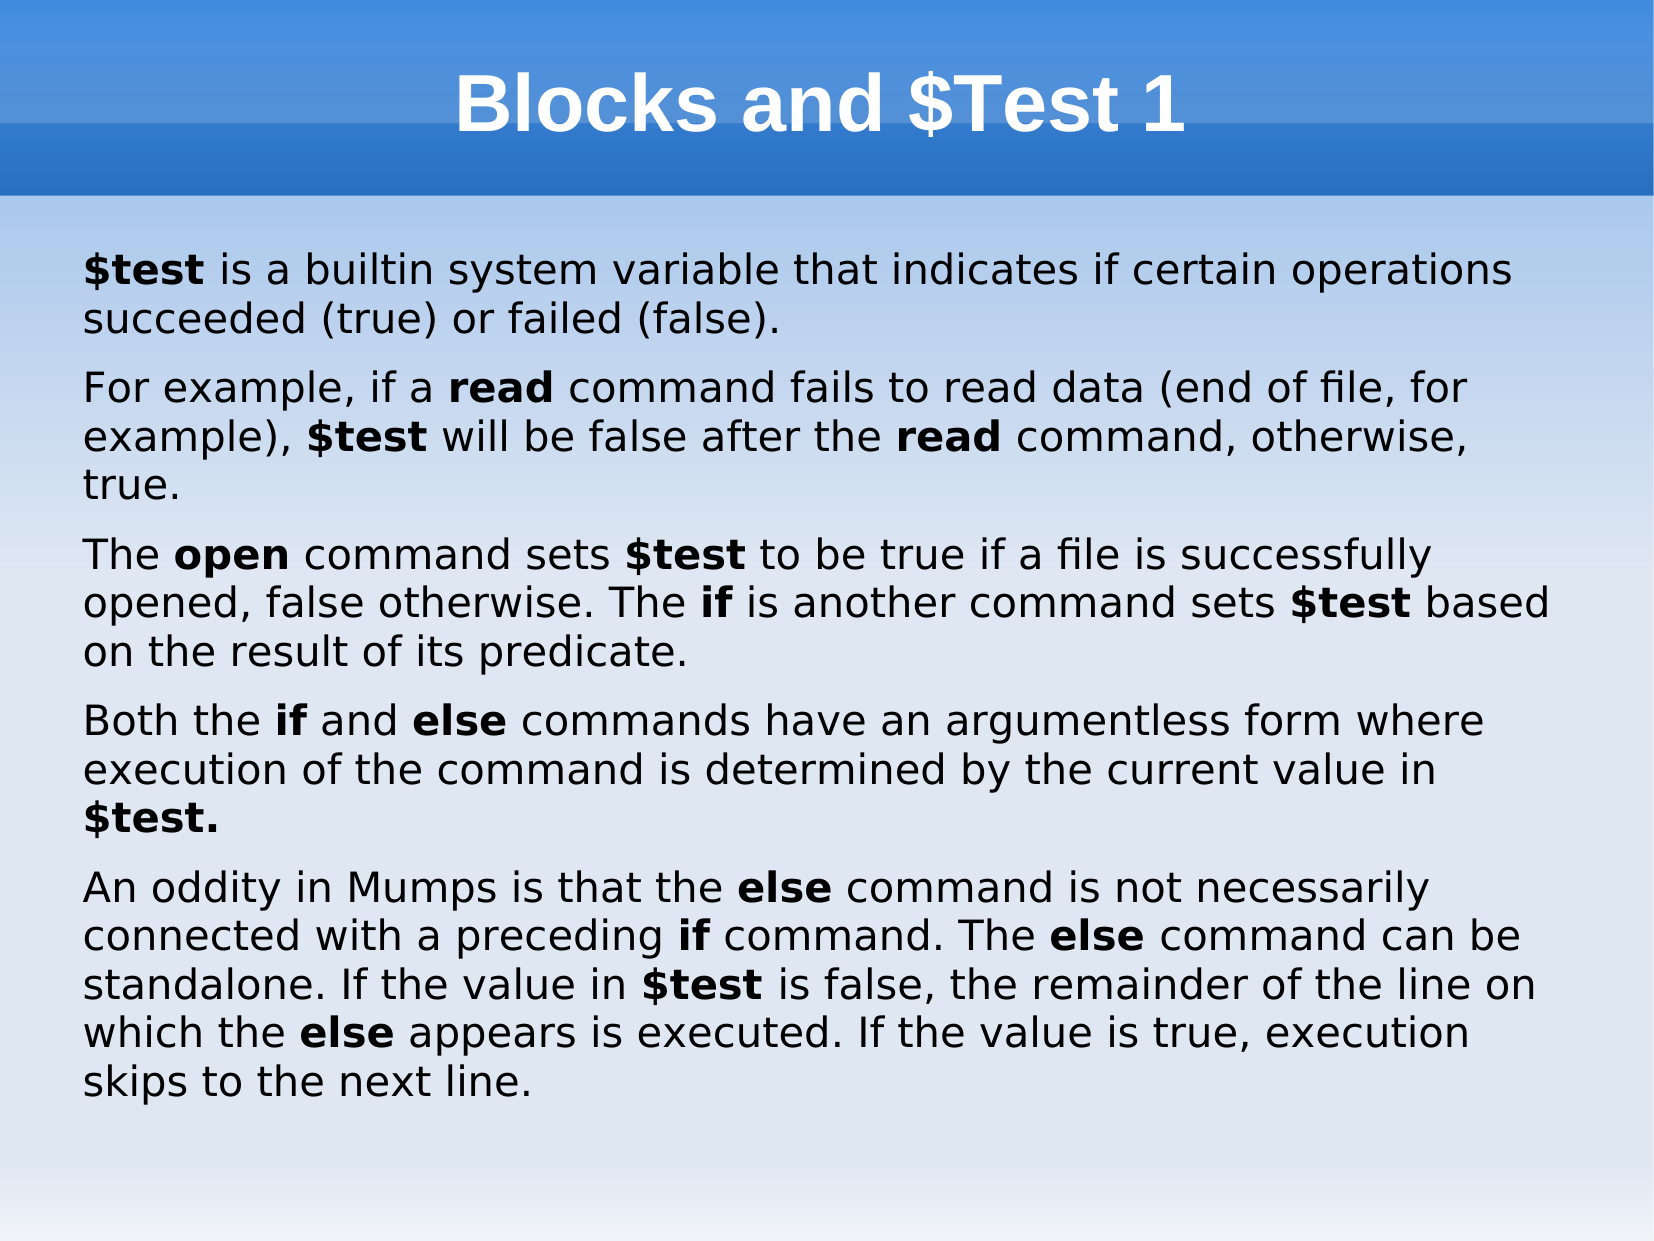

# Blocks and $Test 1
$test is a builtin system variable that indicates if certain operations succeeded (true) or failed (false).
For example, if a read command fails to read data (end of file, for example), $test will be false after the read command, otherwise, true.
The open command sets $test to be true if a file is successfully opened, false otherwise. The if is another command sets $test based on the result of its predicate.
Both the if and else commands have an argumentless form where execution of the command is determined by the current value in $test.
An oddity in Mumps is that the else command is not necessarily connected with a preceding if command. The else command can be standalone. If the value in $test is false, the remainder of the line on which the else appears is executed. If the value is true, execution skips to the next line.